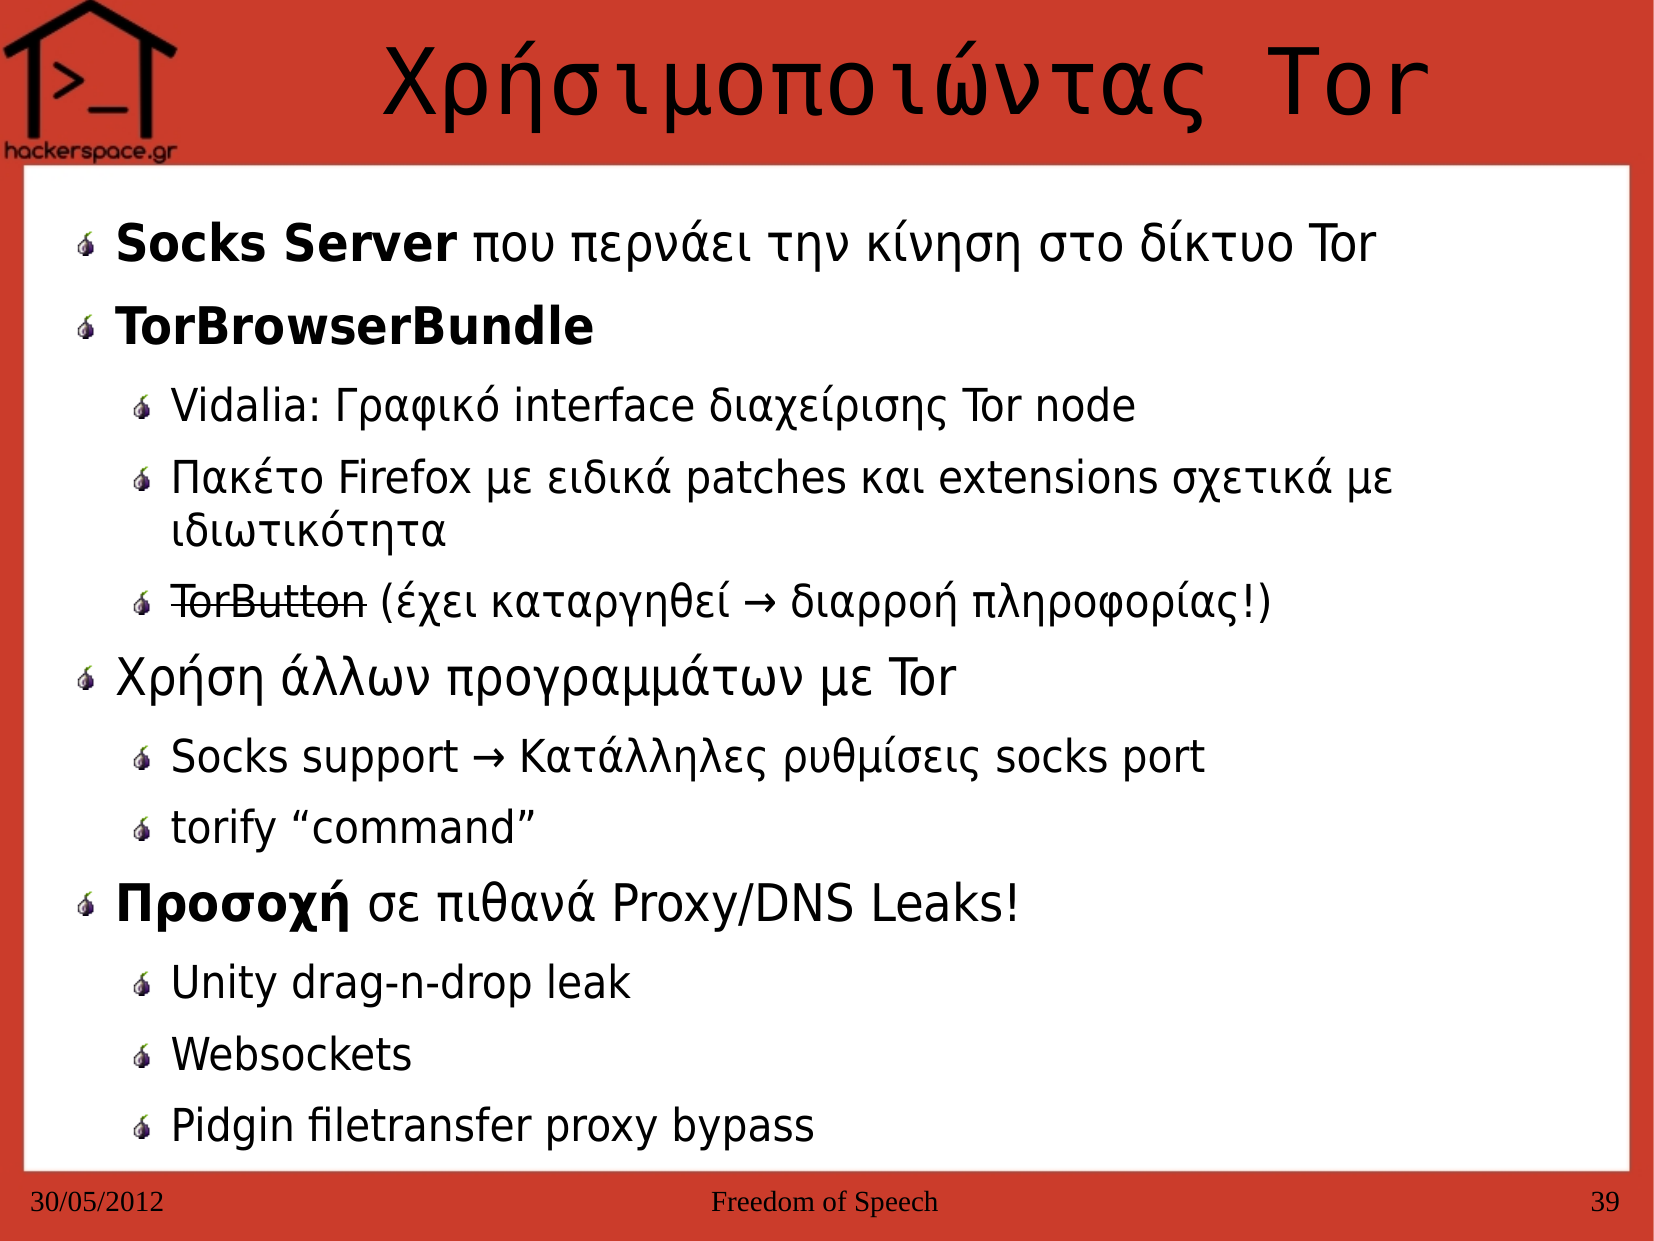

# Χρήσιμοποιώντας Tor
Socks Server που περνάει την κίνηση στο δίκτυο Tor
TorBrowserBundle
Vidalia: Γραφικό interface διαχείρισης Tor node
Πακέτο Firefox με ειδικά patches και extensions σχετικά με ιδιωτικότητα
TorButton (έχει καταργηθεί → διαρροή πληροφορίας!)
Χρήση άλλων προγραμμάτων με Tor
Socks support → Κατάλληλες ρυθμίσεις socks port
torify “command”
Προσοχή σε πιθανά Proxy/DNS Leaks!
Unity drag-n-drop leak
Websockets
Pidgin filetransfer proxy bypass
30/05/2012
Freedom of Speech
39